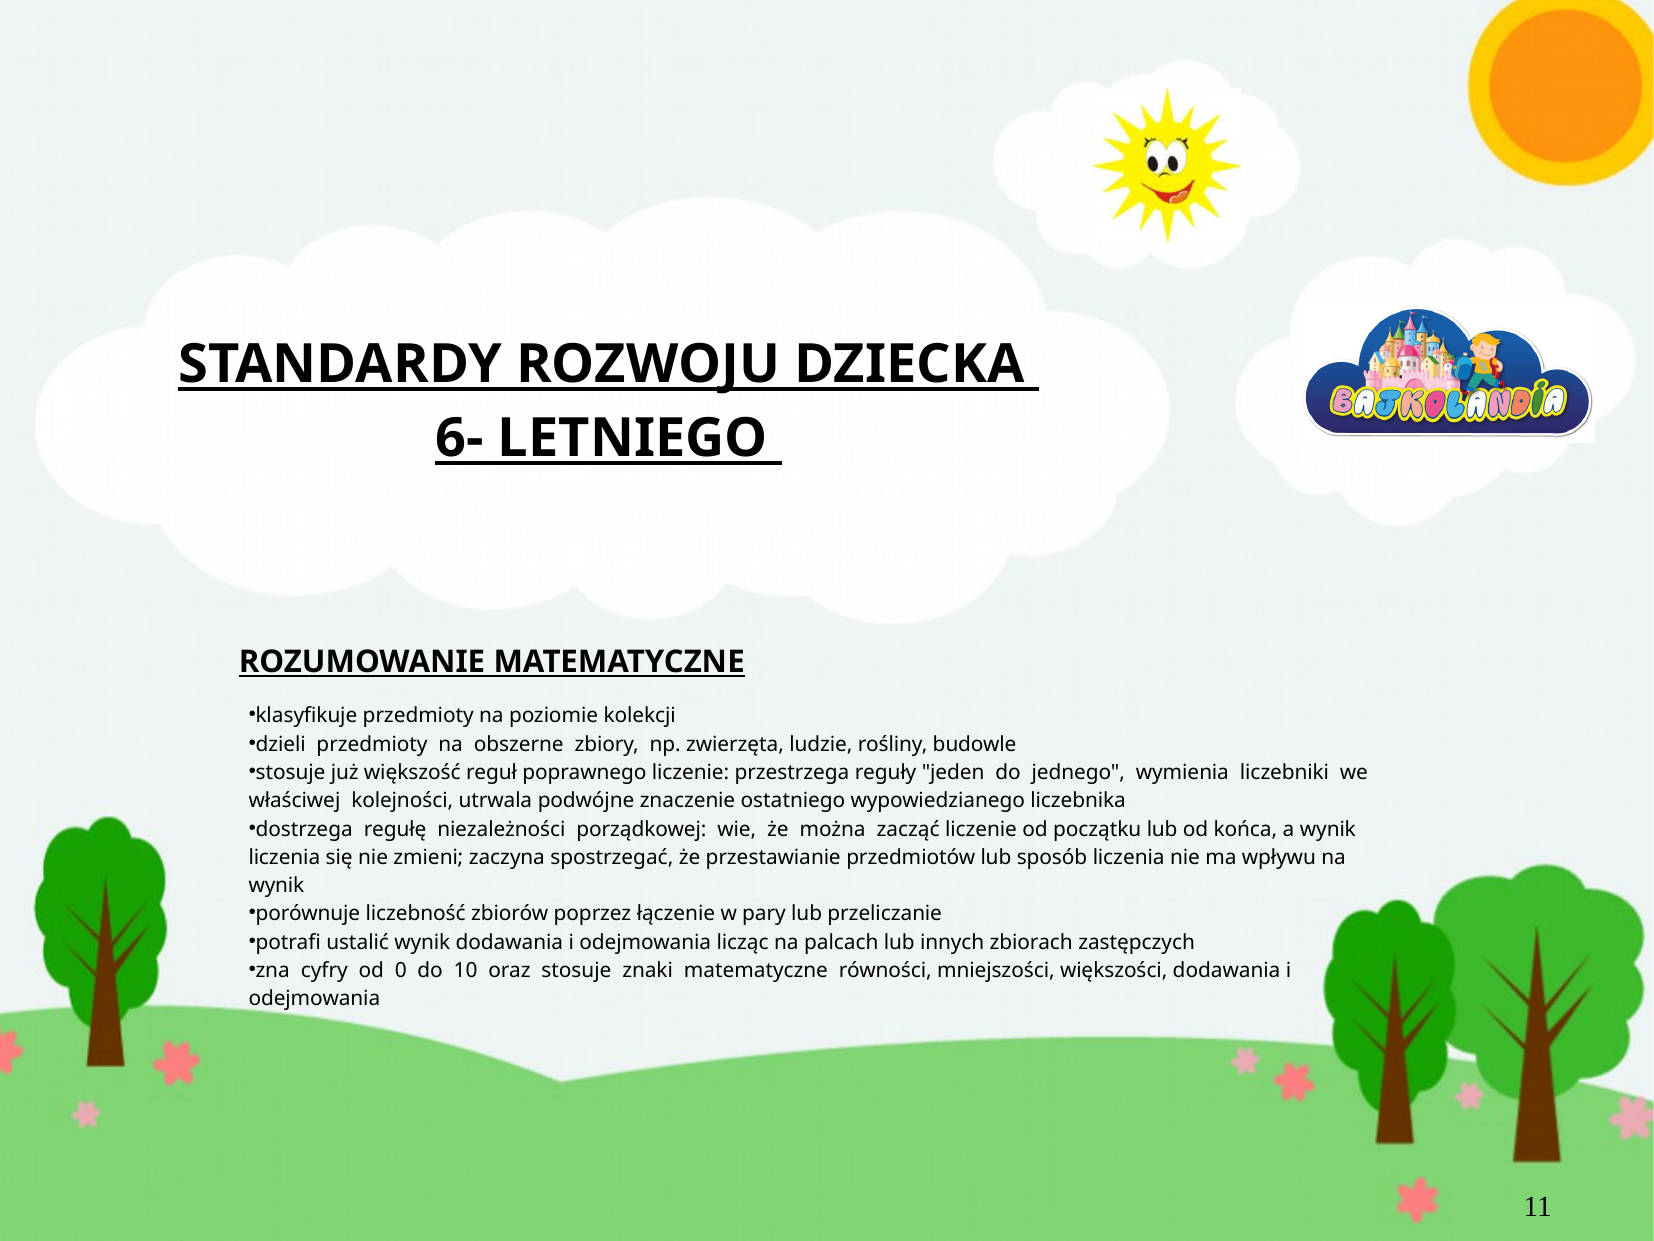

STANDARDY ROZWOJU DZIECKA
6- LETNIEGO
ROZUMOWANIE MATEMATYCZNE
klasyfikuje przedmioty na poziomie kolekcji
dzieli przedmioty na obszerne zbiory, np. zwierzęta, ludzie, rośliny, budowle
stosuje już większość reguł poprawnego liczenie: przestrzega reguły "jeden do jednego", wymienia liczebniki we właściwej kolejności, utrwala podwójne znaczenie ostatniego wypowiedzianego liczebnika
dostrzega regułę niezależności porządkowej: wie, że można zacząć liczenie od początku lub od końca, a wynik liczenia się nie zmieni; zaczyna spostrzegać, że przestawianie przedmiotów lub sposób liczenia nie ma wpływu na wynik
porównuje liczebność zbiorów poprzez łączenie w pary lub przeliczanie
potrafi ustalić wynik dodawania i odejmowania licząc na palcach lub innych zbiorach zastępczych
zna cyfry od 0 do 10 oraz stosuje znaki matematyczne równości, mniejszości, większości, dodawania i odejmowania